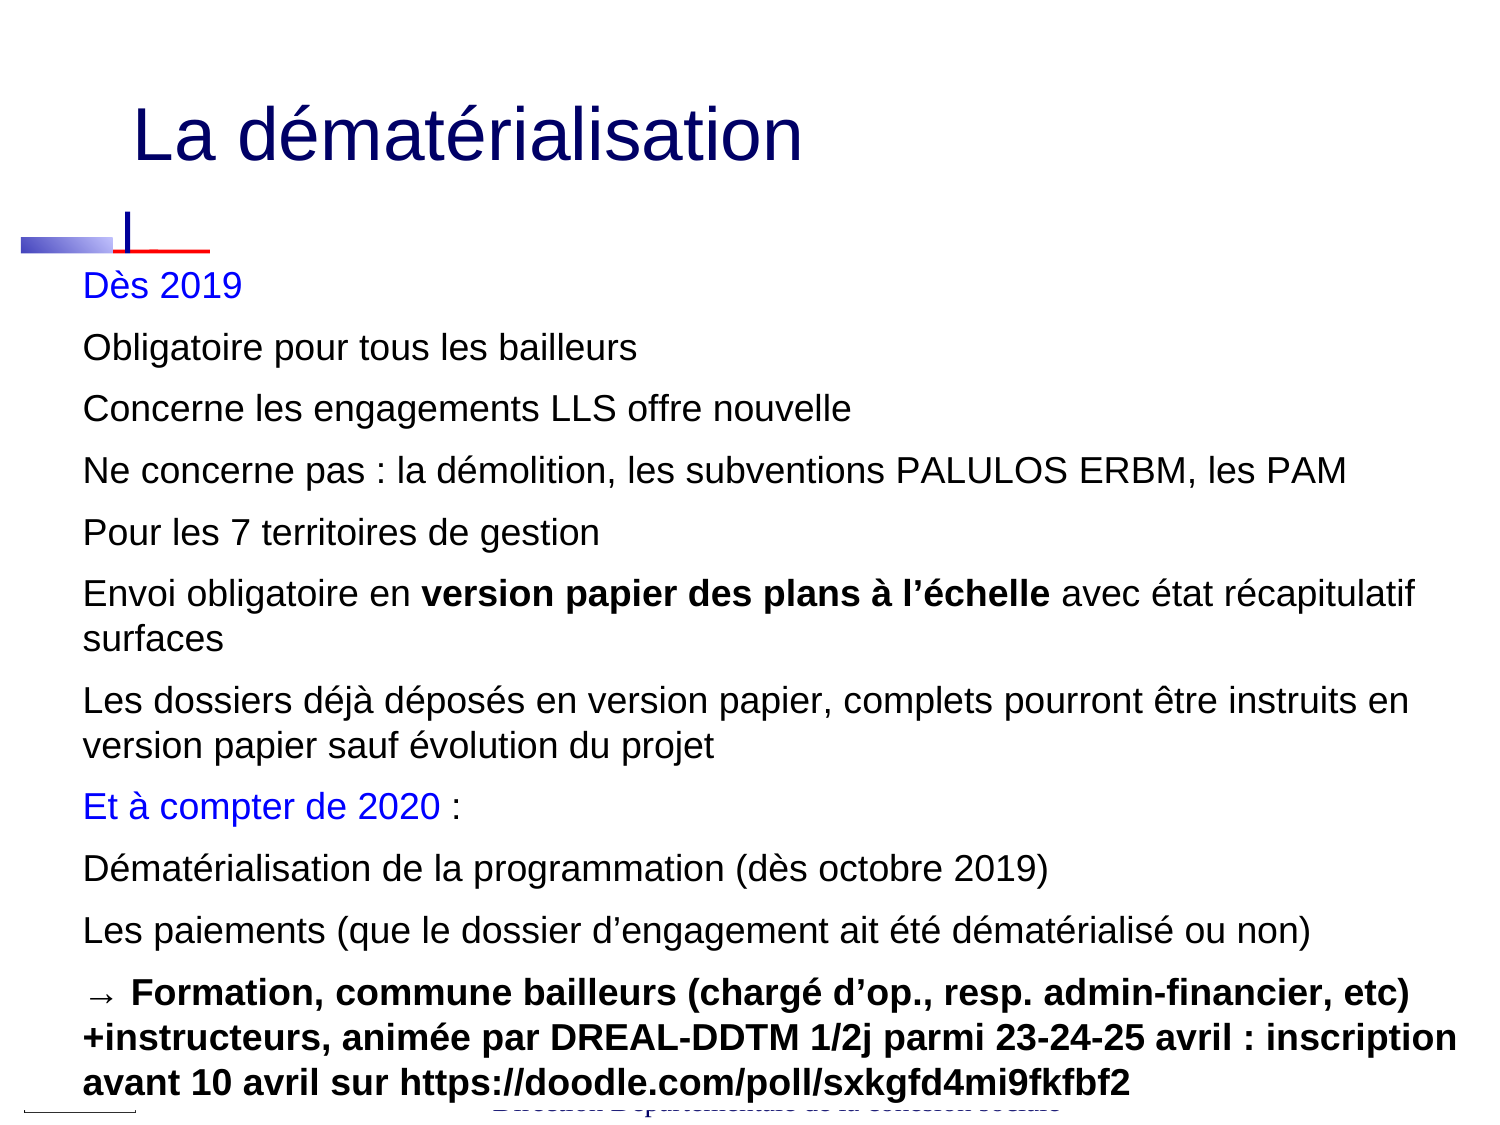

# La dématérialisation
Dès 2019
Obligatoire pour tous les bailleurs
Concerne les engagements LLS offre nouvelle
Ne concerne pas : la démolition, les subventions PALULOS ERBM, les PAM
Pour les 7 territoires de gestion
Envoi obligatoire en version papier des plans à l’échelle avec état récapitulatif surfaces
Les dossiers déjà déposés en version papier, complets pourront être instruits en version papier sauf évolution du projet
Et à compter de 2020 :
Dématérialisation de la programmation (dès octobre 2019)
Les paiements (que le dossier d’engagement ait été dématérialisé ou non)
→ Formation, commune bailleurs (chargé d’op., resp. admin-financier, etc)+instructeurs, animée par DREAL-DDTM 1/2j parmi 23-24-25 avril : inscription avant 10 avril sur https://doodle.com/poll/sxkgfd4mi9fkfbf2